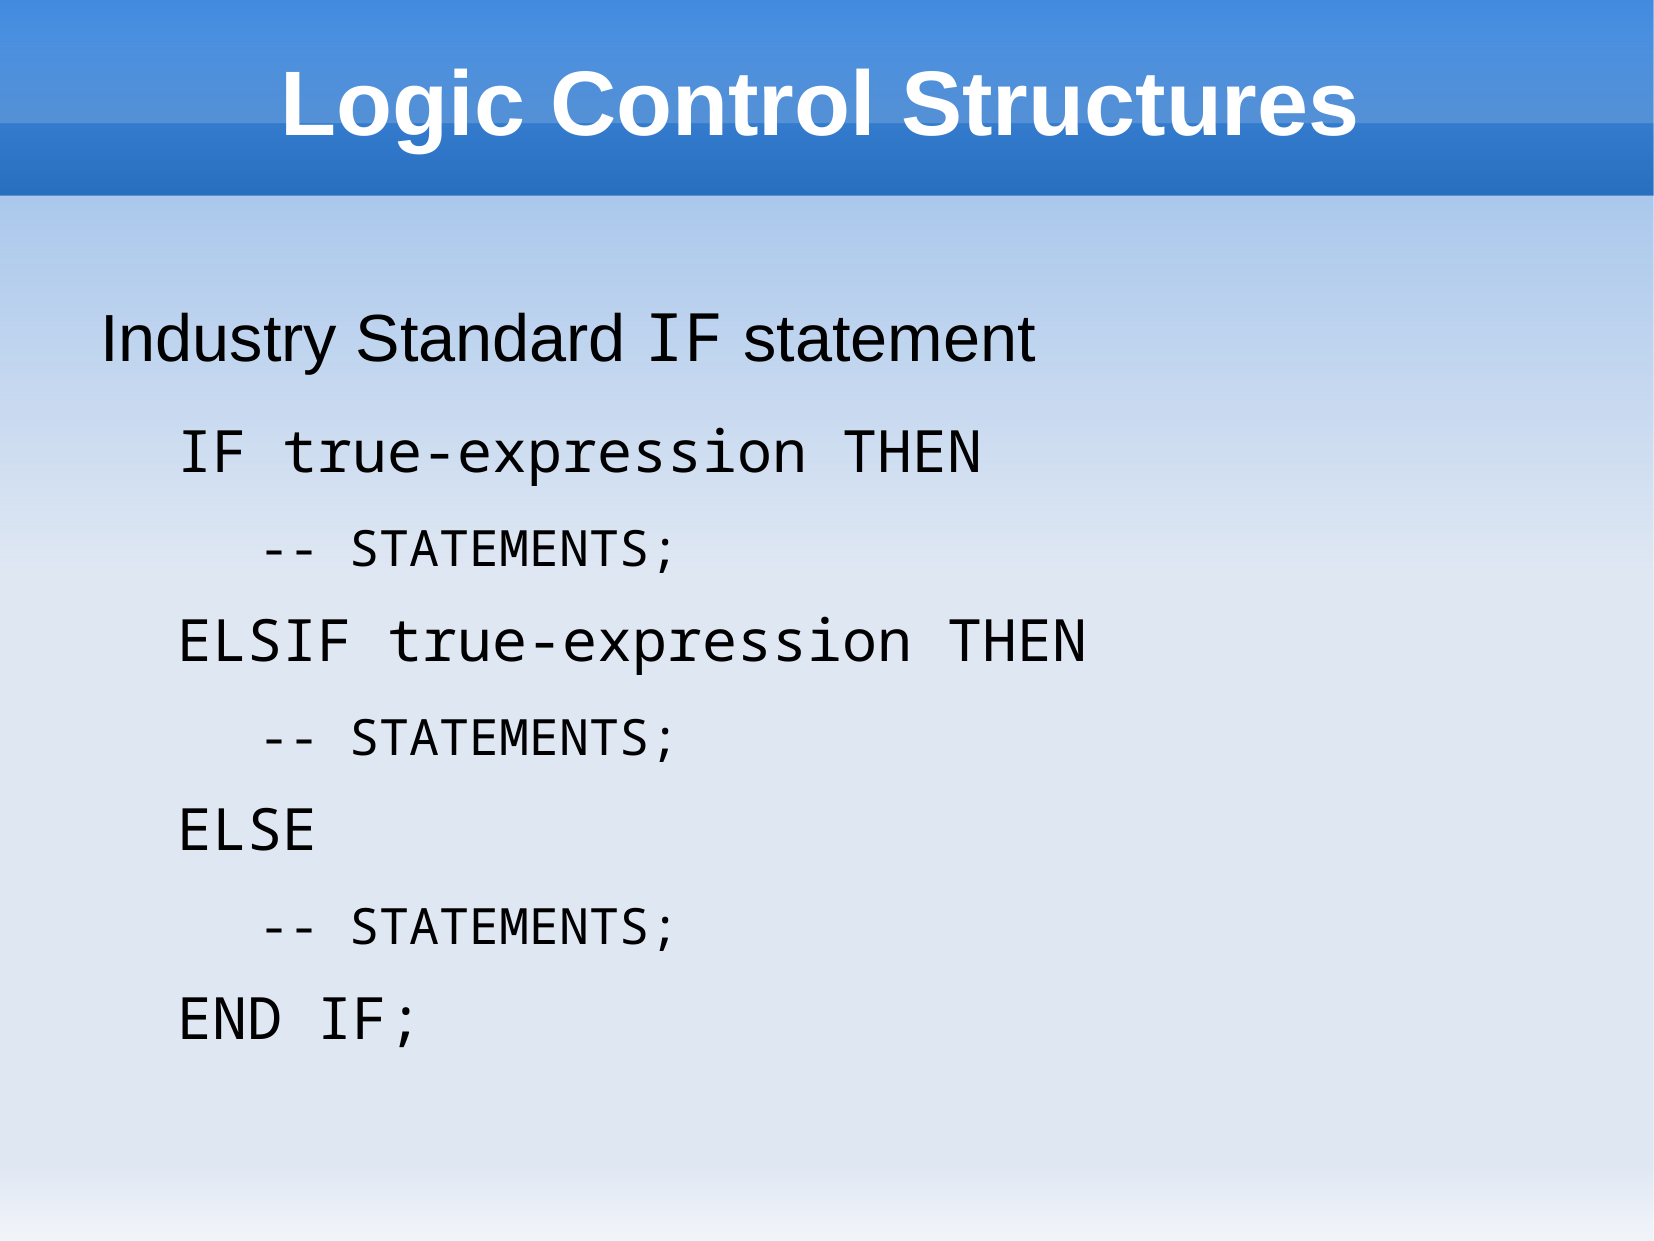

# Logic Control Structures
Industry Standard IF statement
IF true-expression THEN
-- STATEMENTS;
ELSIF true-expression THEN
-- STATEMENTS;
ELSE
-- STATEMENTS;
END IF;